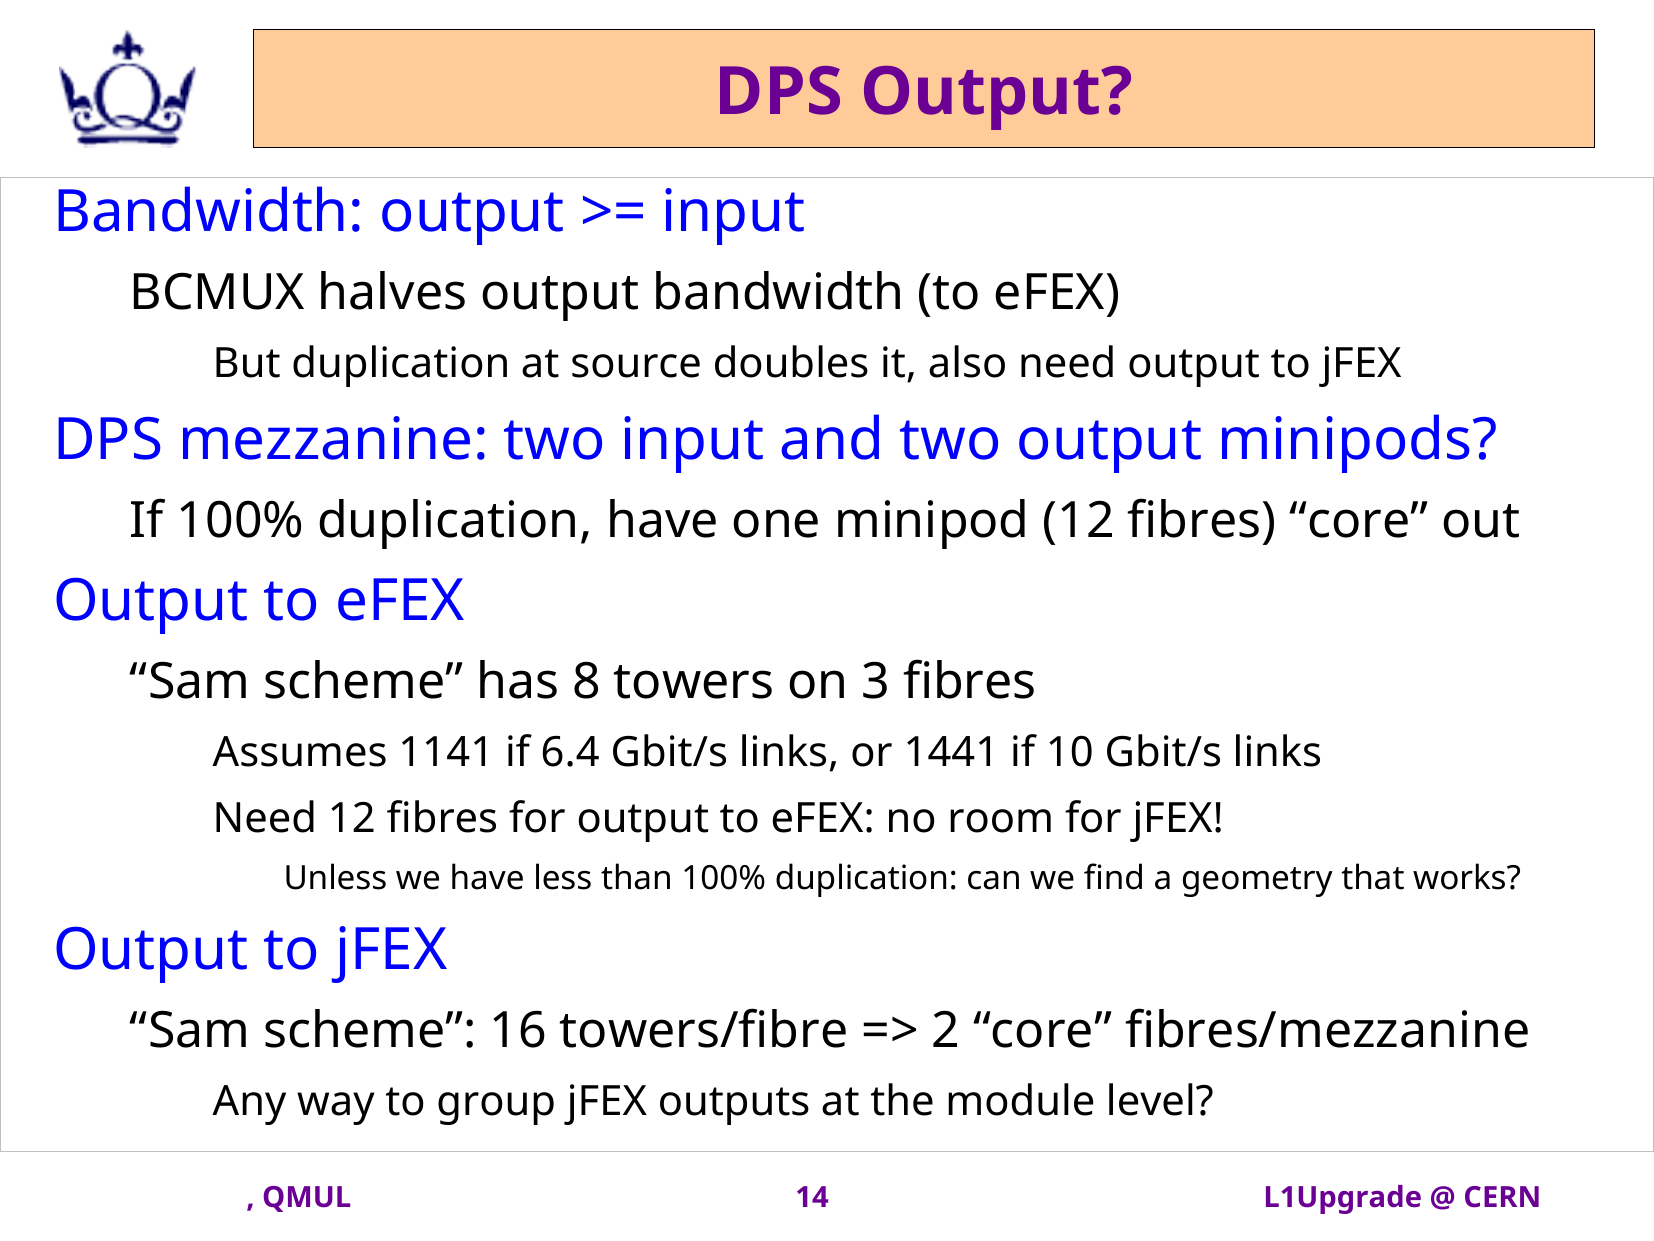

# DPS Output?
Bandwidth: output >= input
BCMUX halves output bandwidth (to eFEX)
But duplication at source doubles it, also need output to jFEX
DPS mezzanine: two input and two output minipods?
If 100% duplication, have one minipod (12 fibres) “core” out
Output to eFEX
“Sam scheme” has 8 towers on 3 fibres
Assumes 1141 if 6.4 Gbit/s links, or 1441 if 10 Gbit/s links
Need 12 fibres for output to eFEX: no room for jFEX!
Unless we have less than 100% duplication: can we find a geometry that works?
Output to jFEX
“Sam scheme”: 16 towers/fibre => 2 “core” fibres/mezzanine
Any way to group jFEX outputs at the module level?